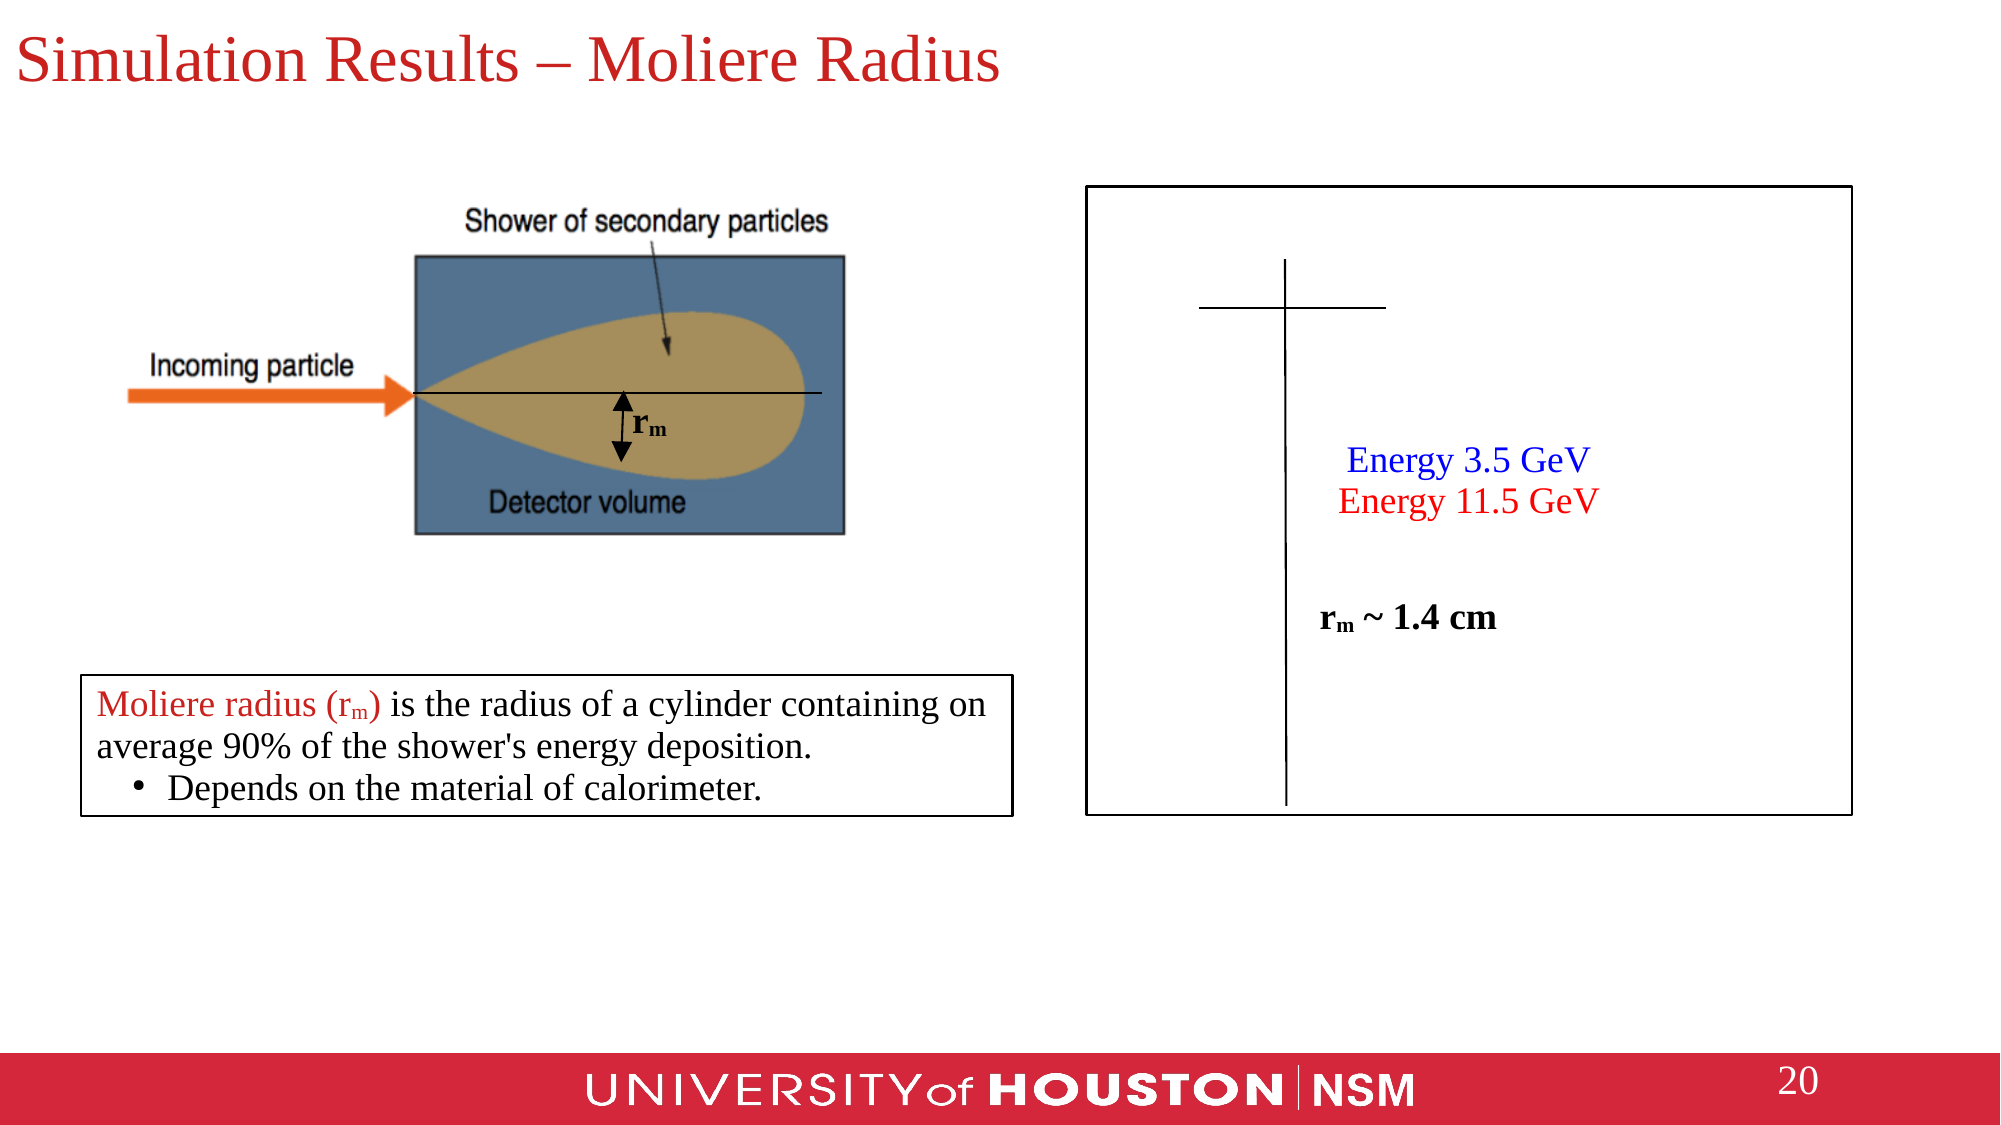

# Simulation Results – Moliere Radius
Energy 3.5 GeV
Energy 11.5 GeV
rm
rm ~ 1.4 cm
Moliere radius (rm) is the radius of a cylinder containing on average 90% of the shower's energy deposition.
Depends on the material of calorimeter.
20